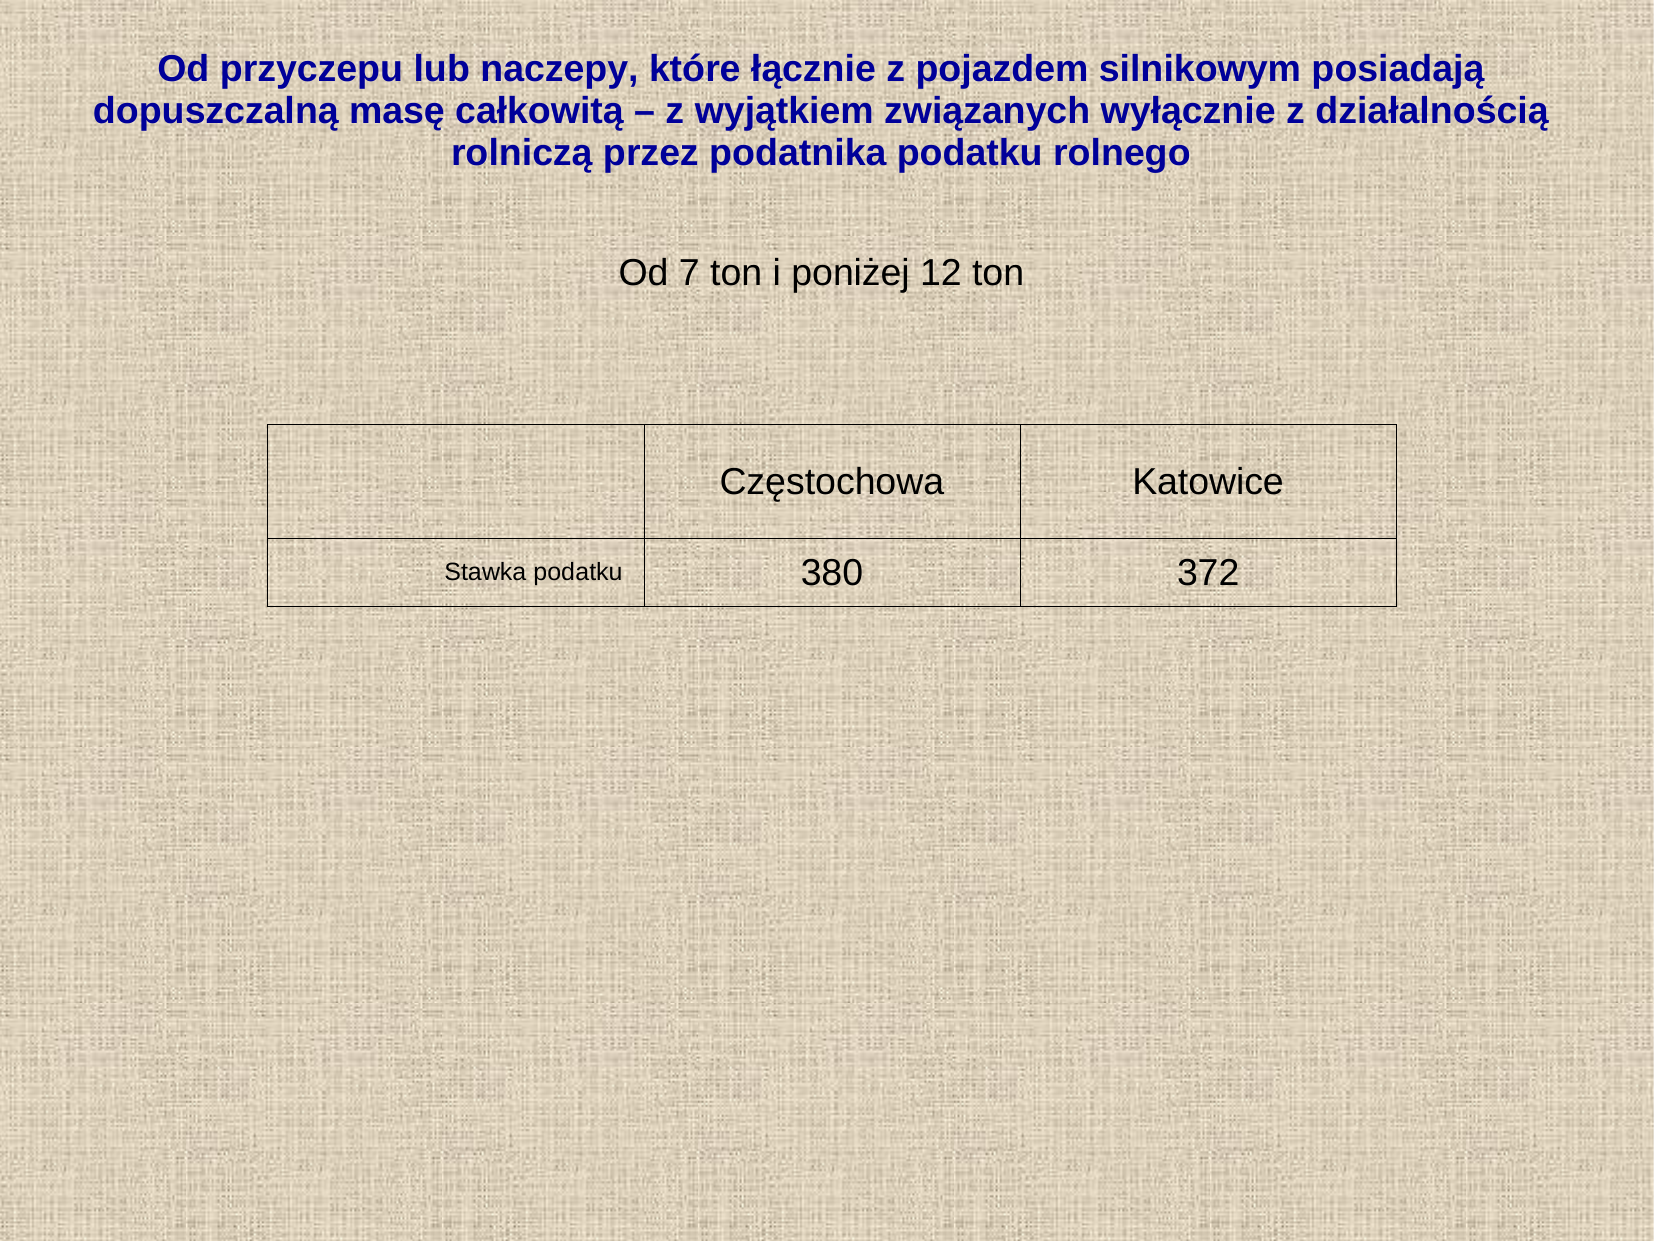

Od przyczepu lub naczepy, które łącznie z pojazdem silnikowym posiadają dopuszczalną masę całkowitą – z wyjątkiem związanych wyłącznie z działalnością rolniczą przez podatnika podatku rolnego
Od 7 ton i poniżej 12 ton
| | Częstochowa | Katowice |
| --- | --- | --- |
| Stawka podatku | 380 | 372 |